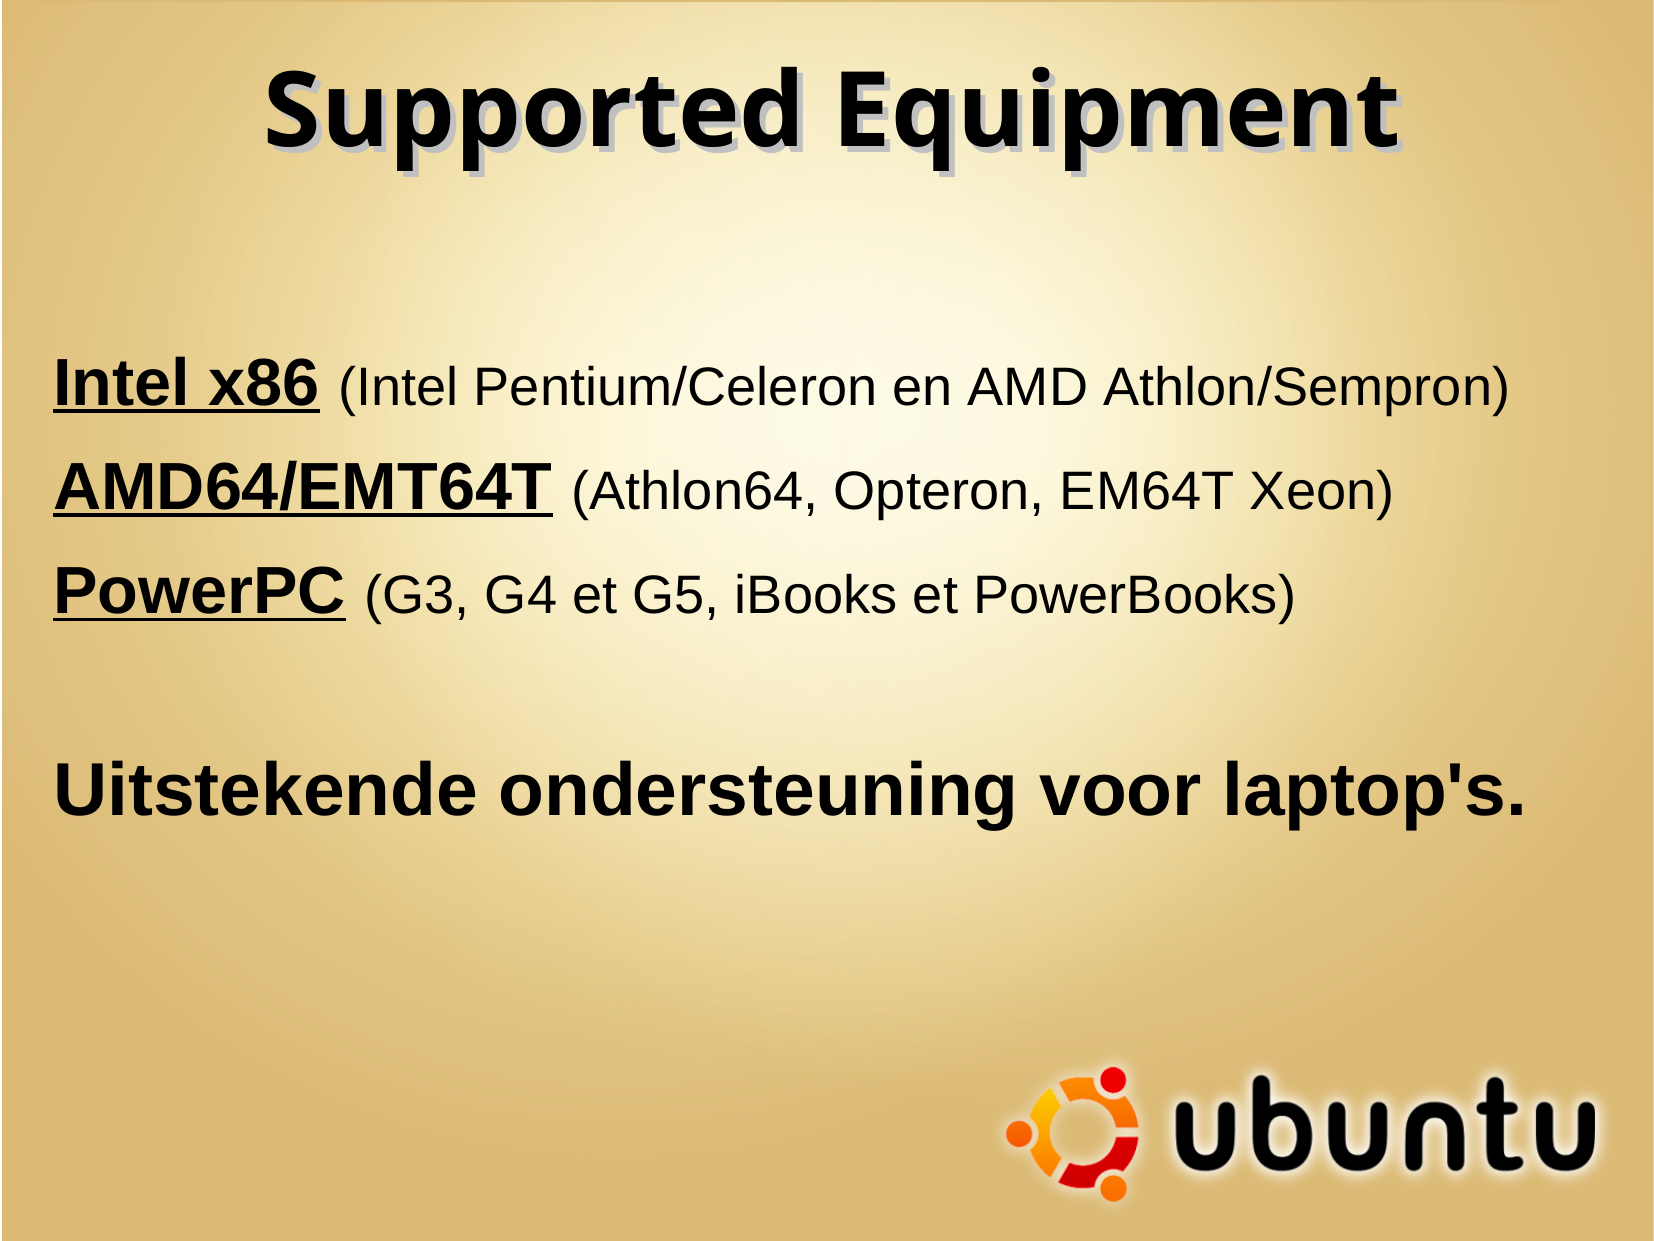

# Supported Equipment
Intel x86 (Intel Pentium/Celeron en AMD Athlon/Sempron)
AMD64/EMT64T (Athlon64, Opteron, EM64T Xeon)
PowerPC (G3, G4 et G5, iBooks et PowerBooks)
Uitstekende ondersteuning voor laptop's.